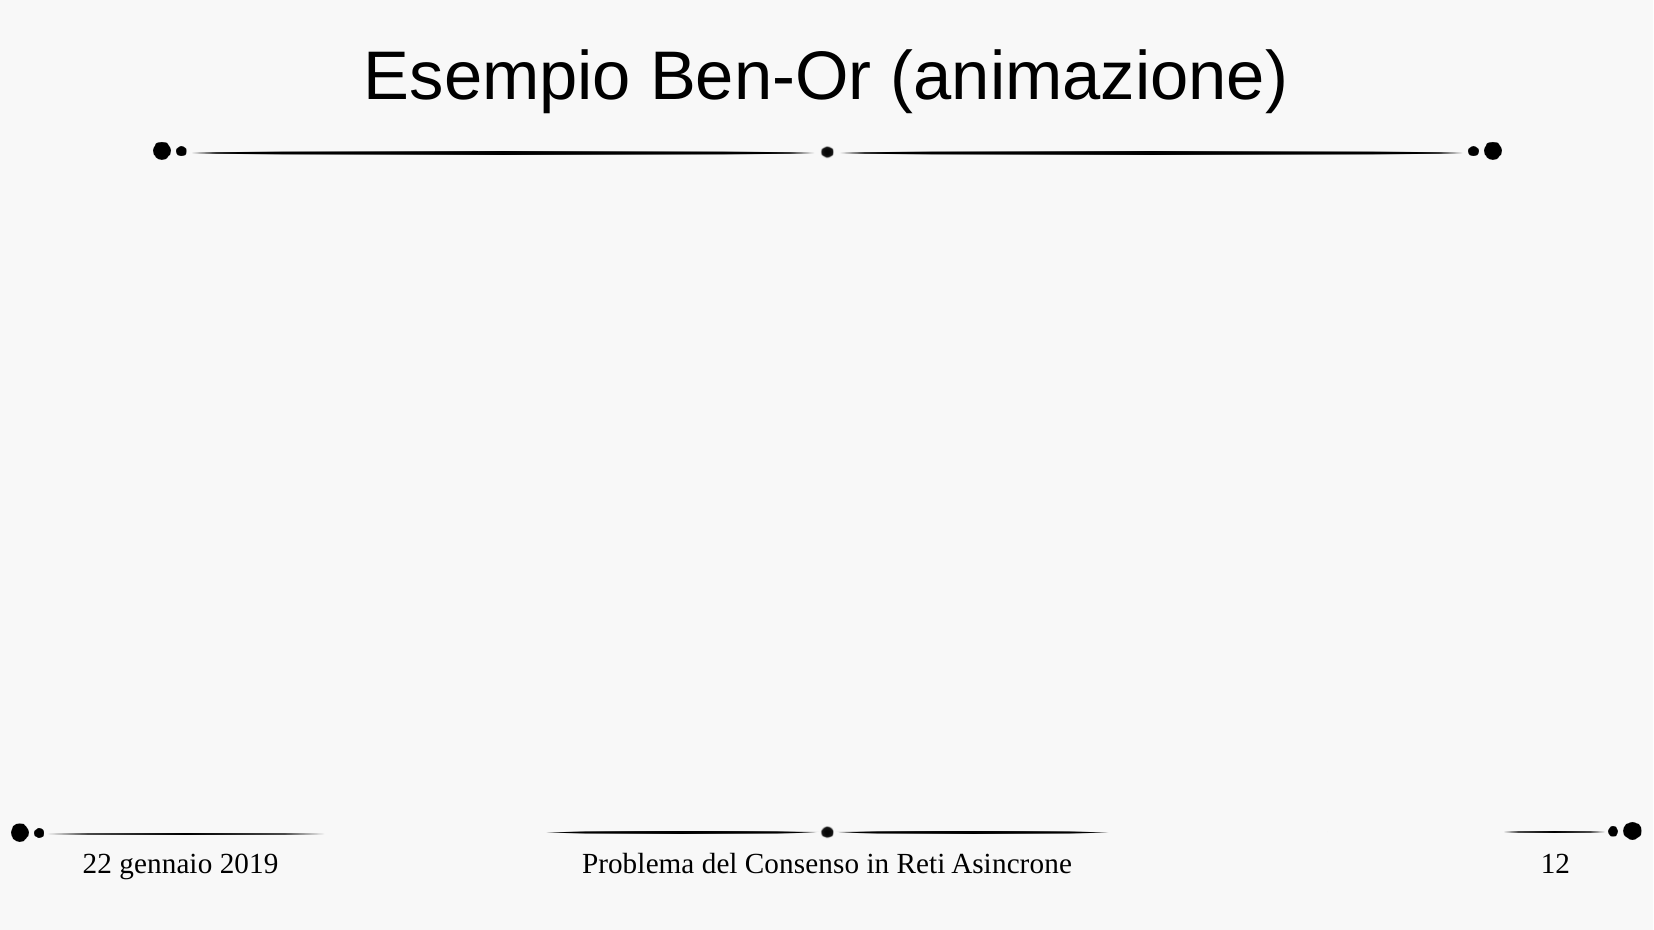

# Esempio Ben-Or (animazione)
22 gennaio 2019
Problema del Consenso in Reti Asincrone
12